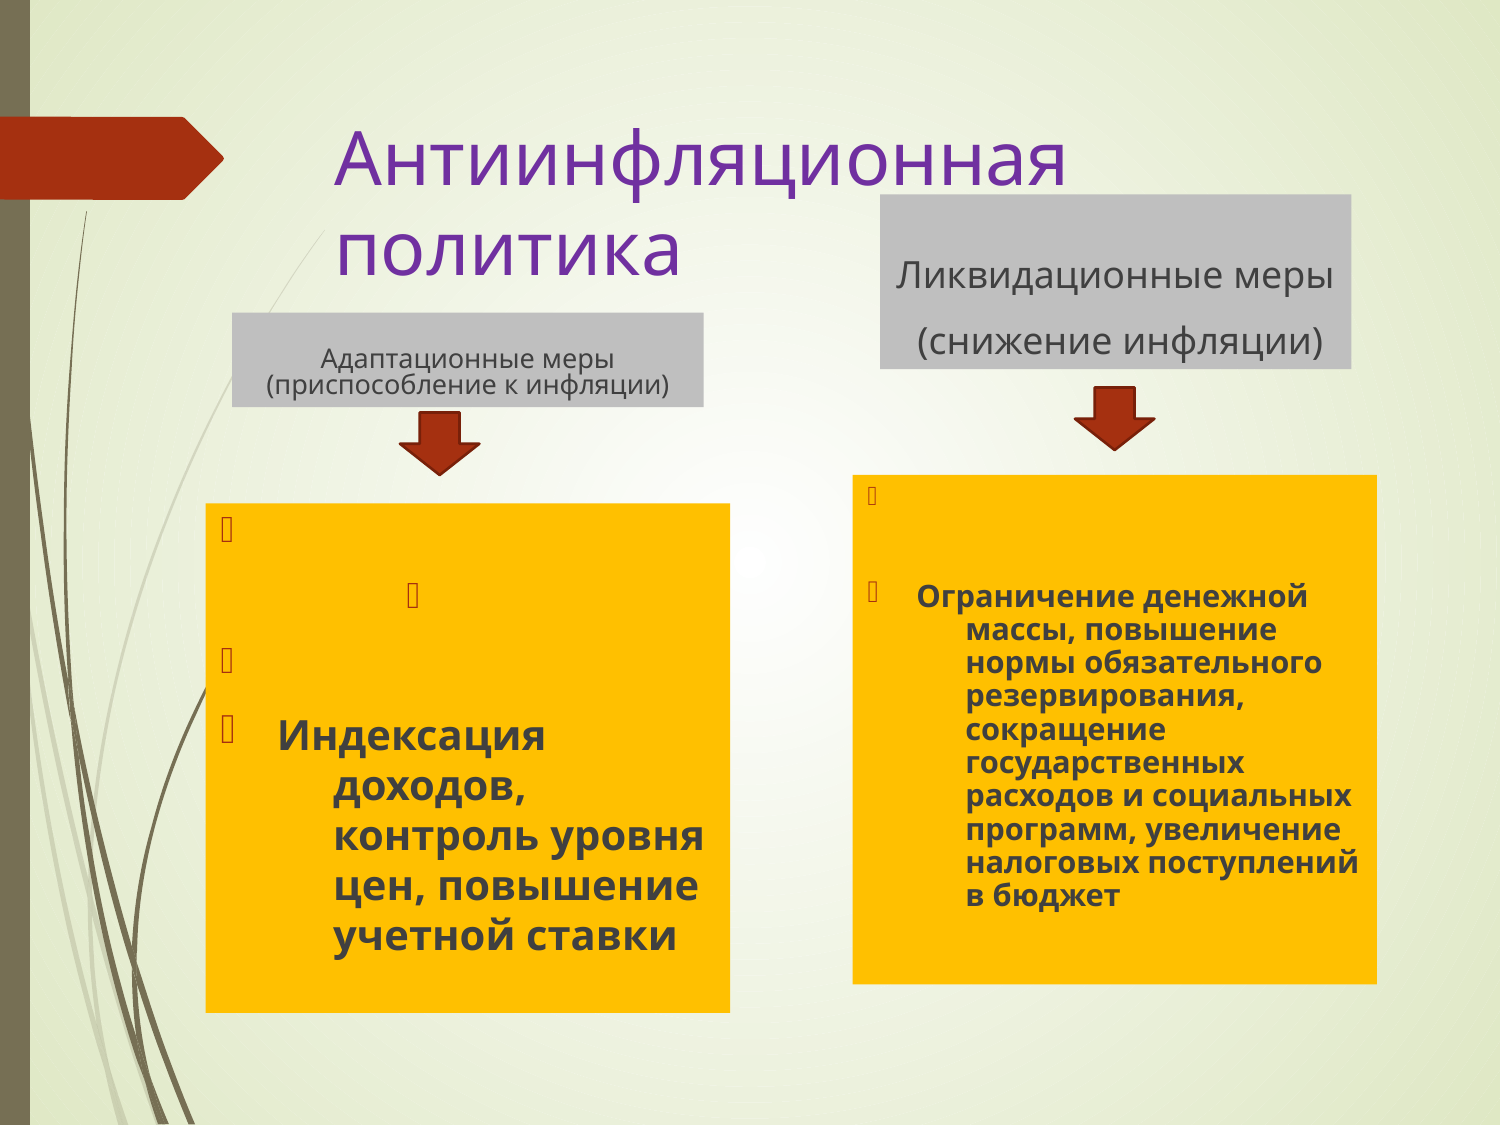

# Антиинфляционная политика
Ликвидационные меры
 (снижение инфляции)
Адаптационные меры (приспособление к инфляции)
Ограничение денежной массы, повышение нормы обязательного резервирования, сокращение государственных расходов и социальных программ, увеличение налоговых поступлений в бюджет
Индексация доходов, контроль уровня цен, повышение учетной ставки